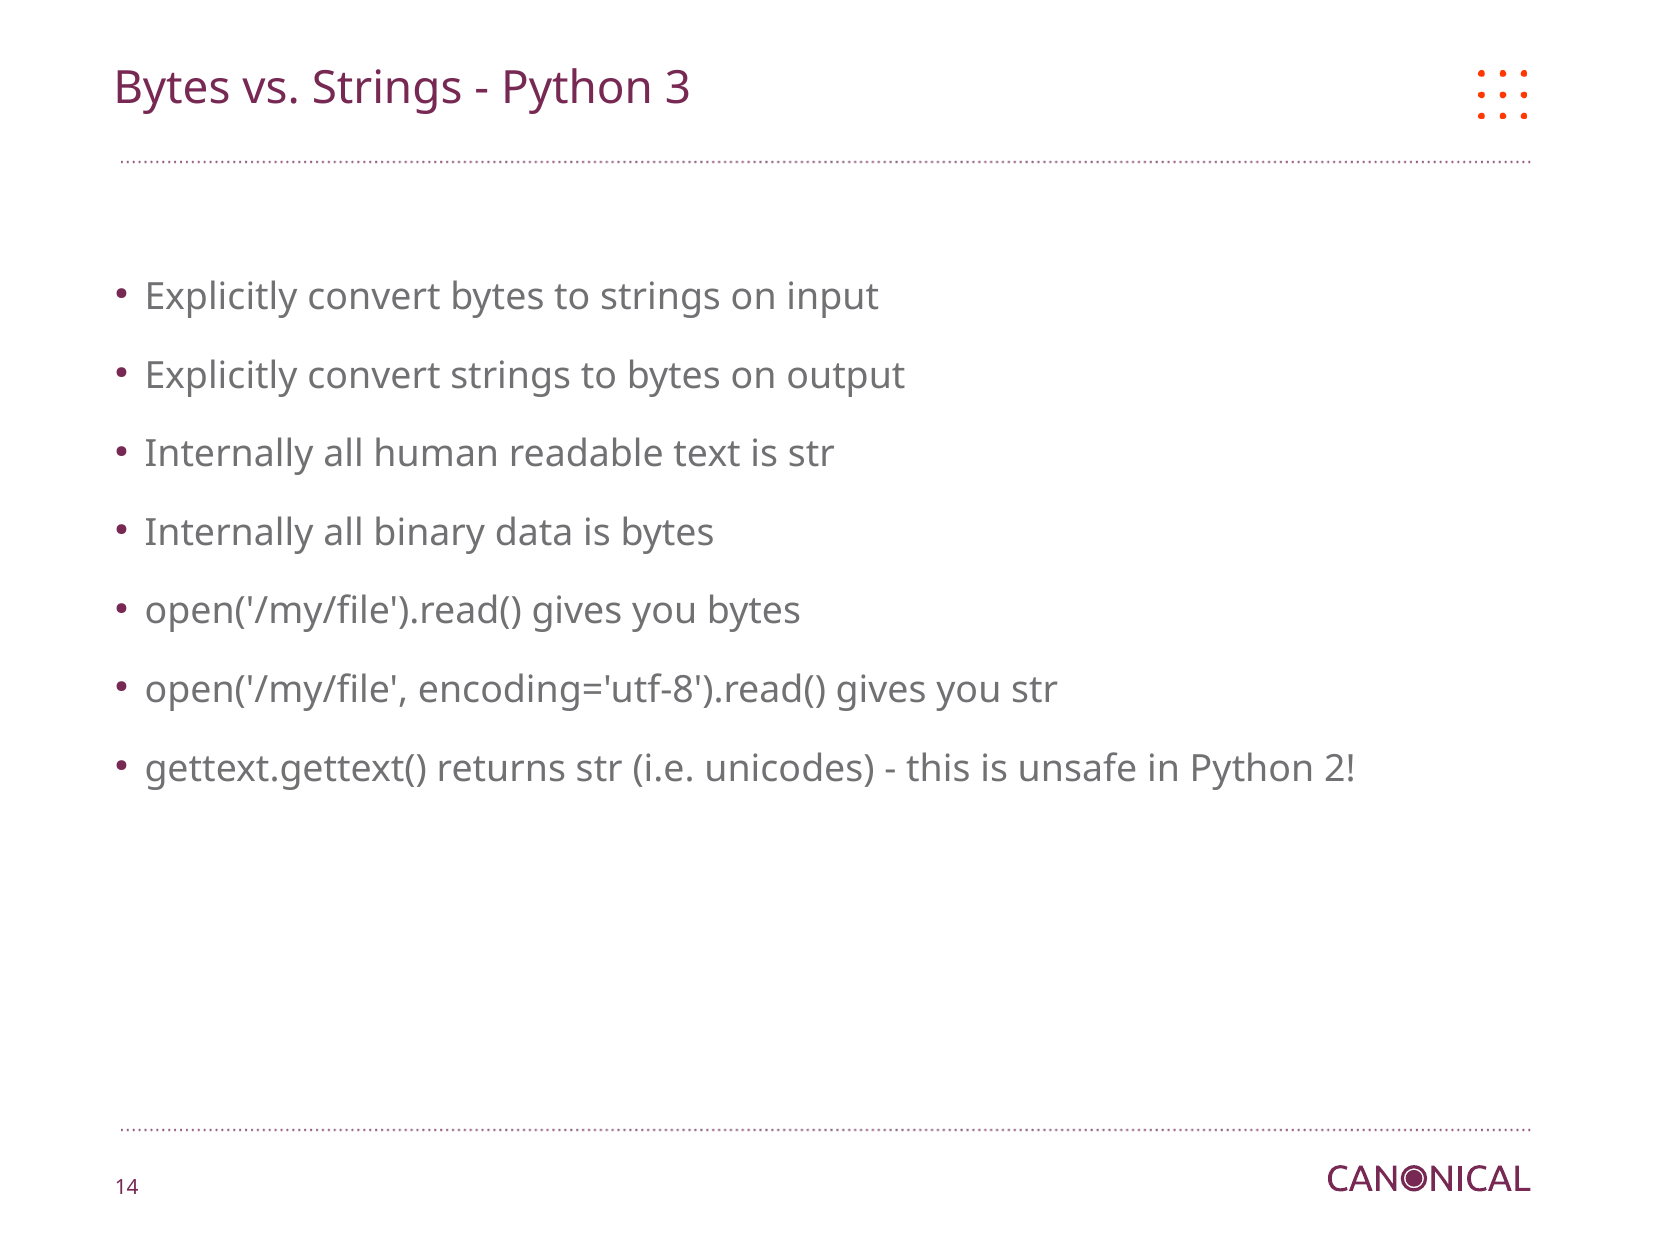

# Bytes vs. Strings - Python 3
Explicitly convert bytes to strings on input
Explicitly convert strings to bytes on output
Internally all human readable text is str
Internally all binary data is bytes
open('/my/file').read() gives you bytes
open('/my/file', encoding='utf-8').read() gives you str
gettext.gettext() returns str (i.e. unicodes) - this is unsafe in Python 2!